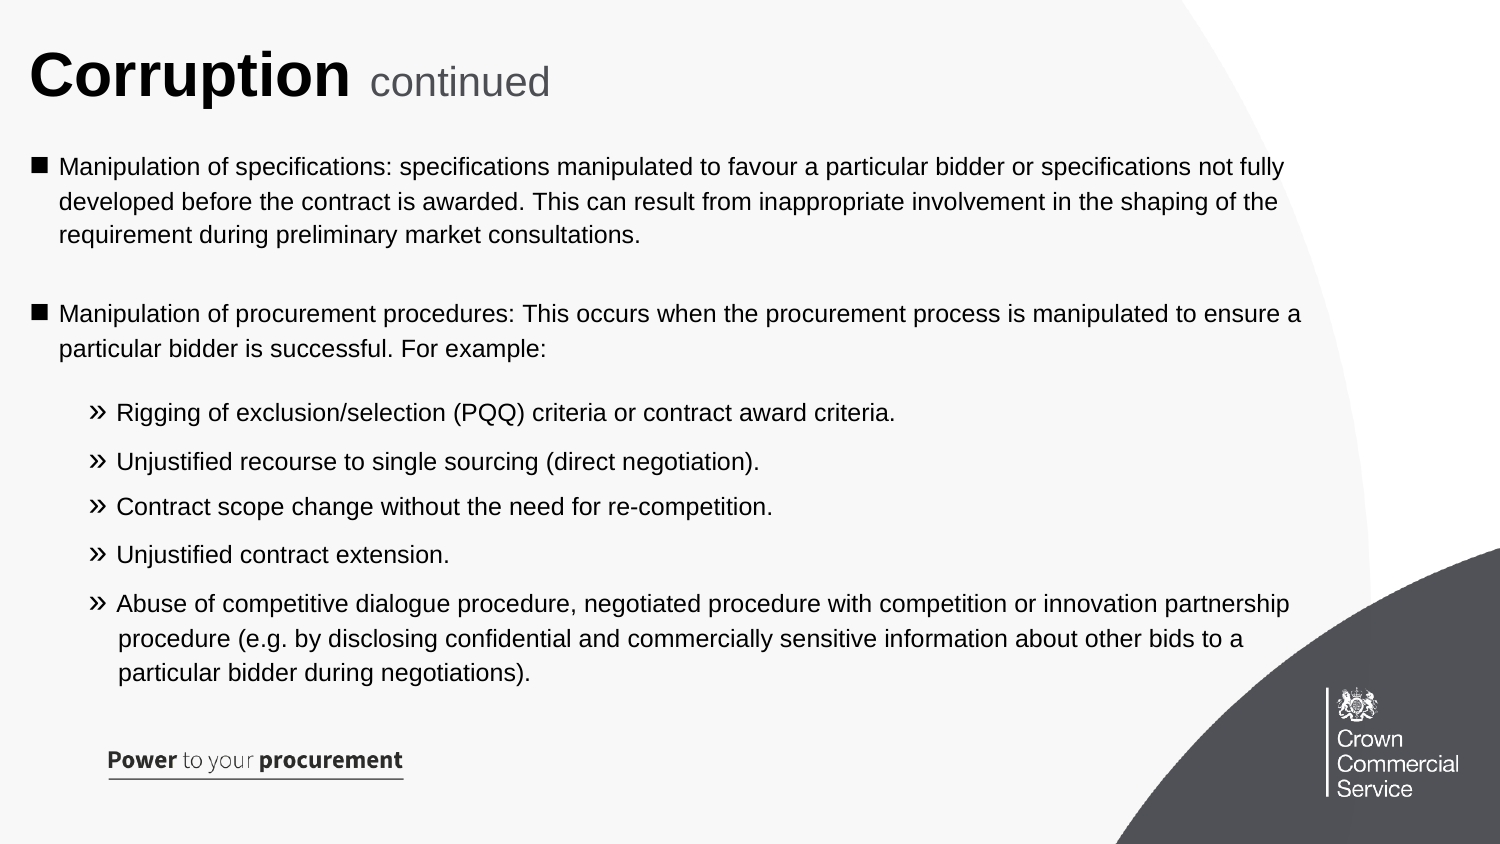

# Corruption continued
■ Manipulation of specifications: specifications manipulated to favour a particular bidder or specifications not fully developed before the contract is awarded. This can result from inappropriate involvement in the shaping of the requirement during preliminary market consultations.
■ Manipulation of procurement procedures: This occurs when the procurement process is manipulated to ensure a particular bidder is successful. For example:
» Rigging of exclusion/selection (PQQ) criteria or contract award criteria.
» Unjustified recourse to single sourcing (direct negotiation).
» Contract scope change without the need for re-competition.
» Unjustified contract extension.
» Abuse of competitive dialogue procedure, negotiated procedure with competition or innovation partnership procedure (e.g. by disclosing confidential and commercially sensitive information about other bids to a particular bidder during negotiations).